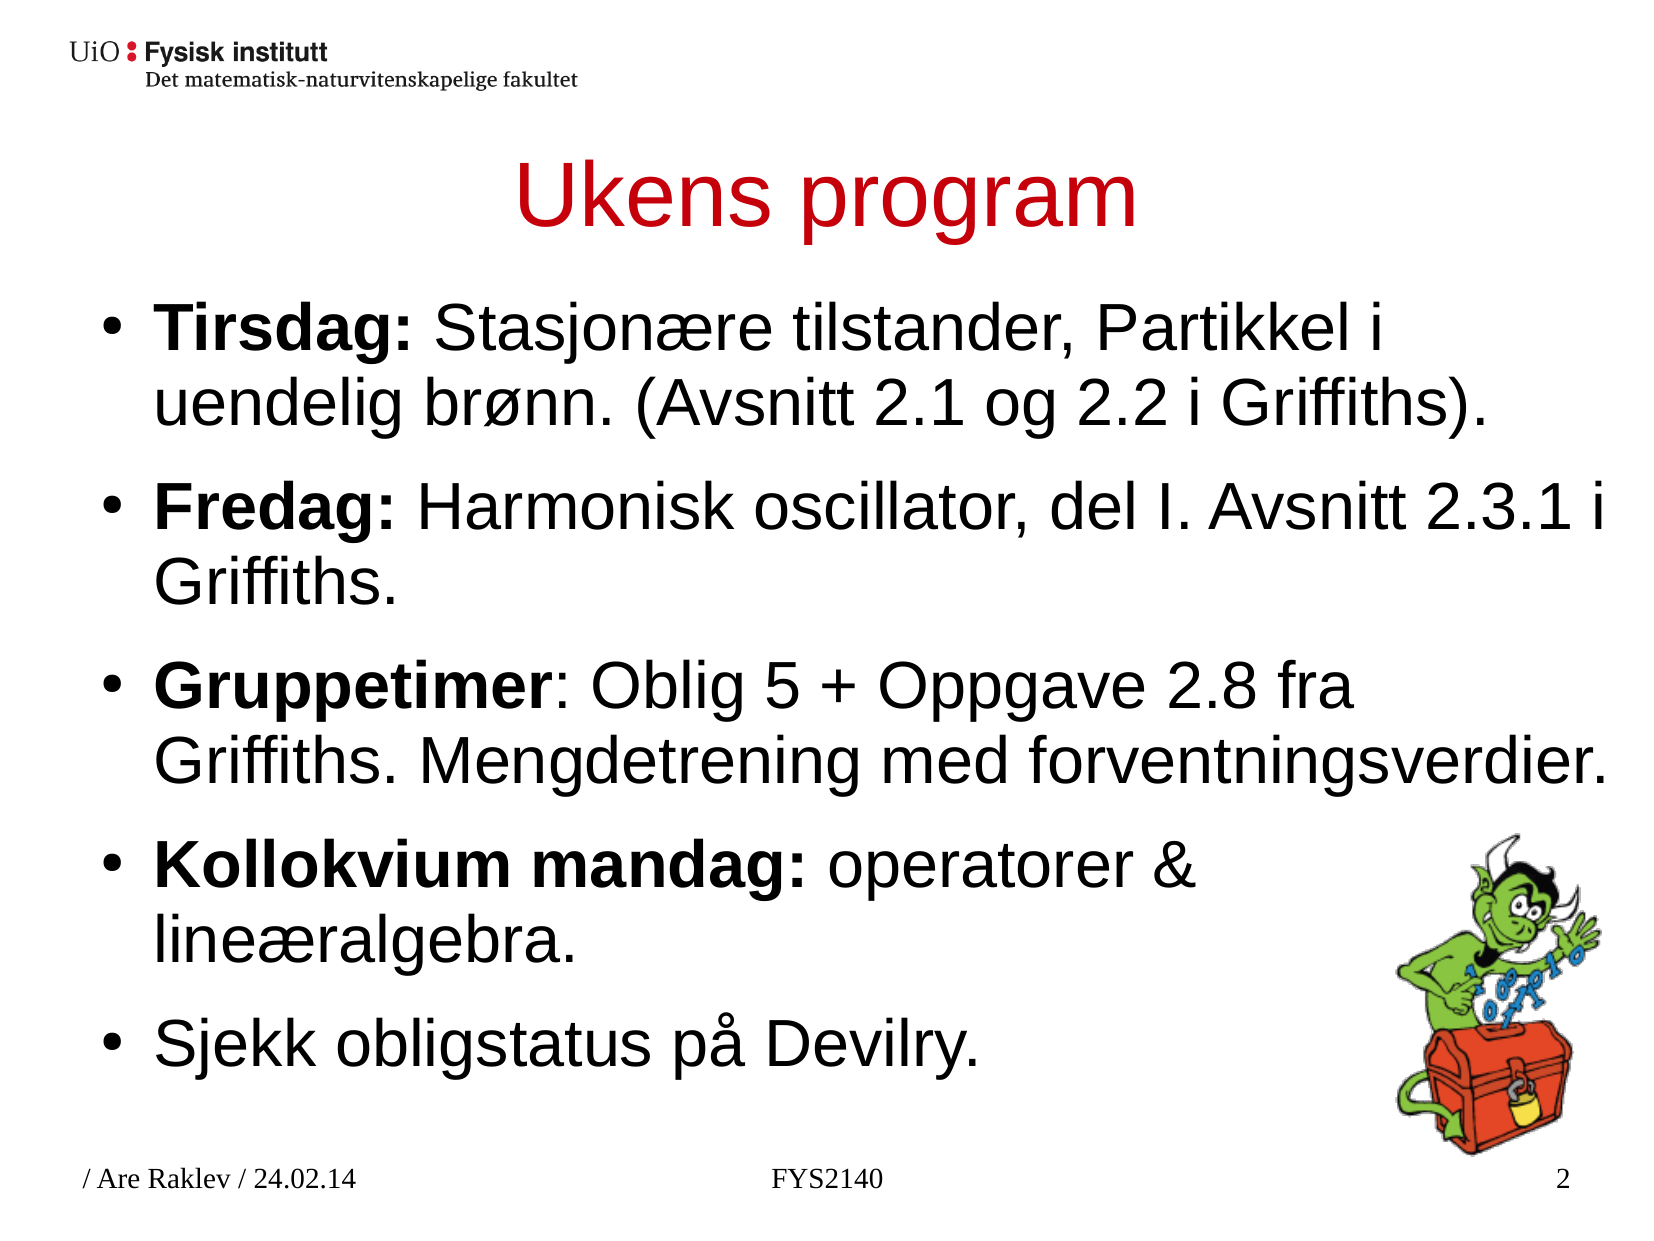

# Ukens program
Tirsdag: Stasjonære tilstander, Partikkel i uendelig brønn. (Avsnitt 2.1 og 2.2 i Griffiths).
Fredag: Harmonisk oscillator, del I. Avsnitt 2.3.1 i Griffiths.
Gruppetimer: Oblig 5 + Oppgave 2.8 fra Griffiths. Mengdetrening med forventningsverdier.
Kollokvium mandag: operatorer & lineæralgebra.
Sjekk obligstatus på Devilry.
/ Are Raklev / 24.02.14
FYS2140
2